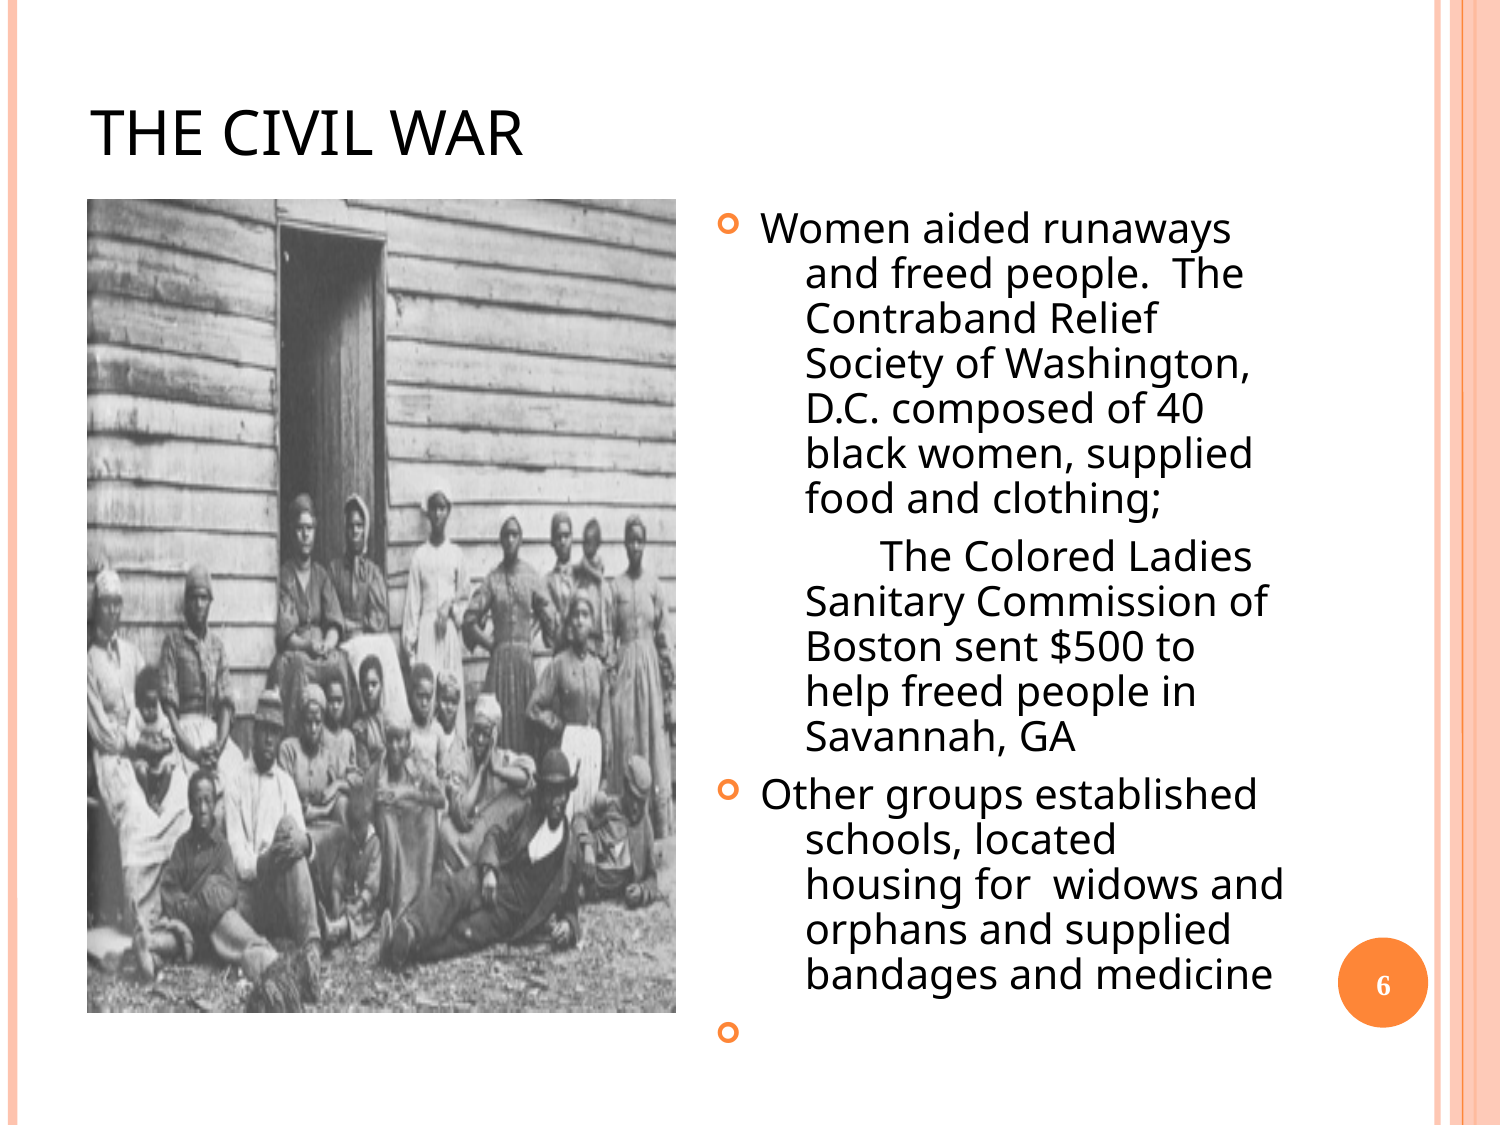

# The Civil War
Women aided runaways and freed people. The Contraband Relief Society of Washington, D.C. composed of 40 black women, supplied food and clothing;
	The Colored Ladies Sanitary Commission of Boston sent $500 to help freed people in Savannah, GA
Other groups established schools, located housing for widows and orphans and supplied bandages and medicine